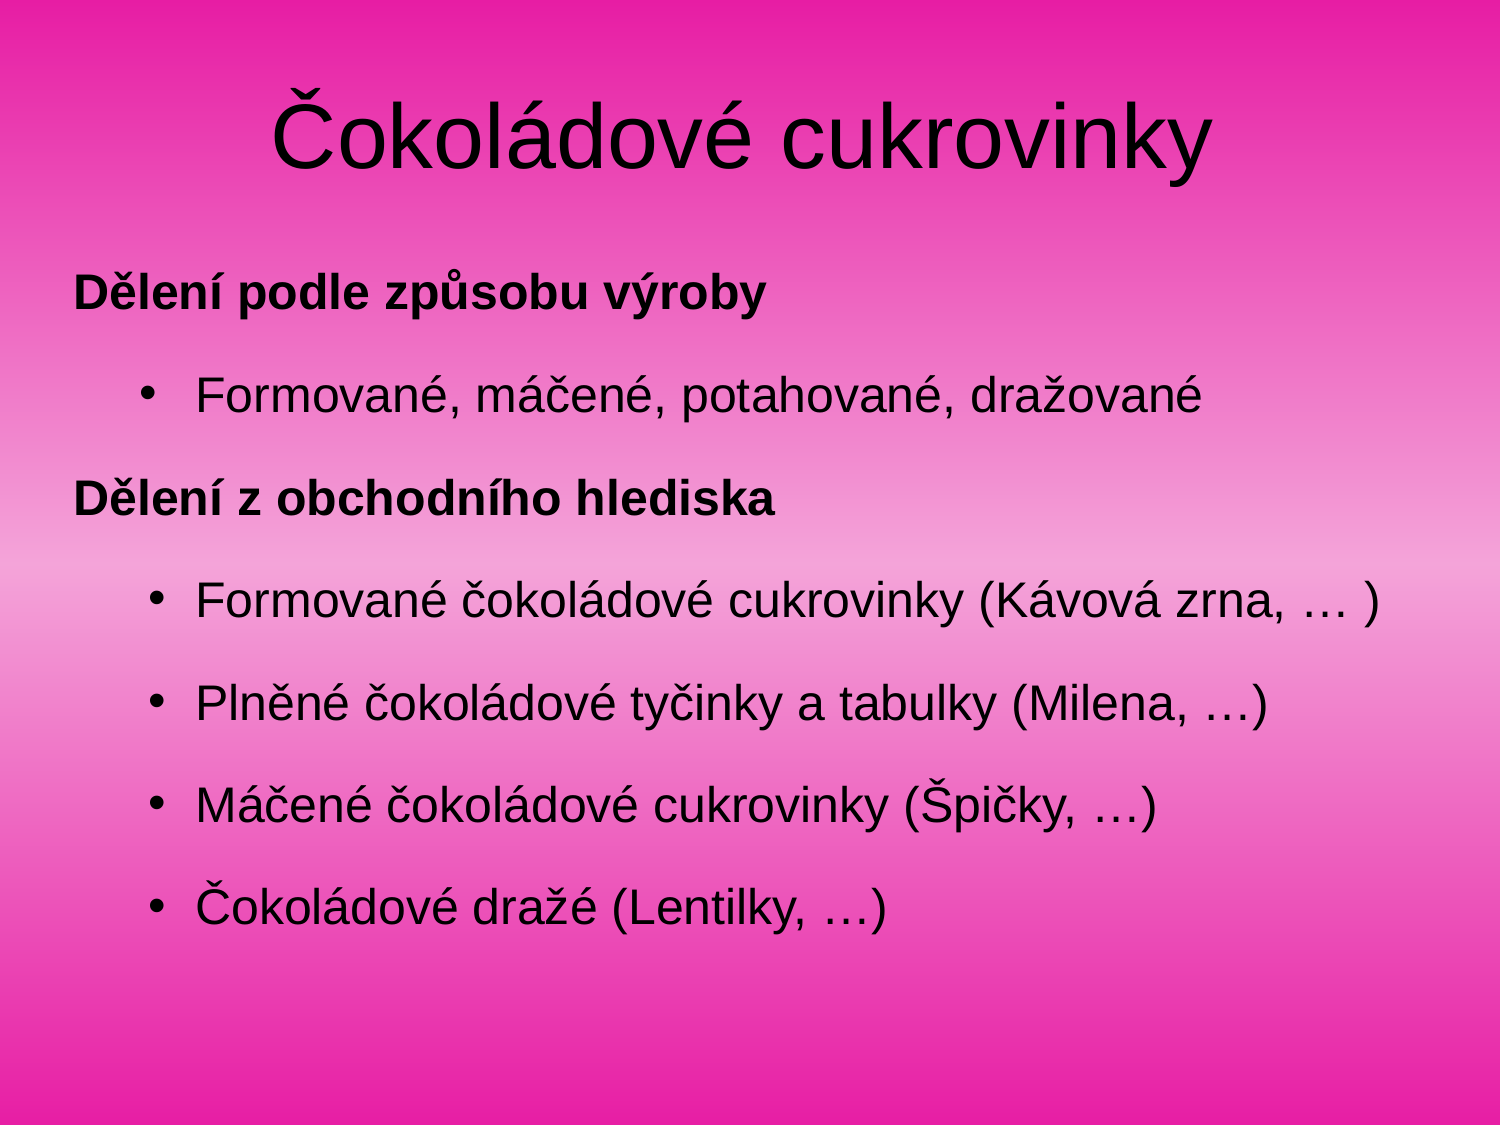

# Čokoládové cukrovinky
Dělení podle způsobu výroby
Formované, máčené, potahované, dražované
Dělení z obchodního hlediska
Formované čokoládové cukrovinky (Kávová zrna, … )
Plněné čokoládové tyčinky a tabulky (Milena, …)
Máčené čokoládové cukrovinky (Špičky, …)
Čokoládové dražé (Lentilky, …)